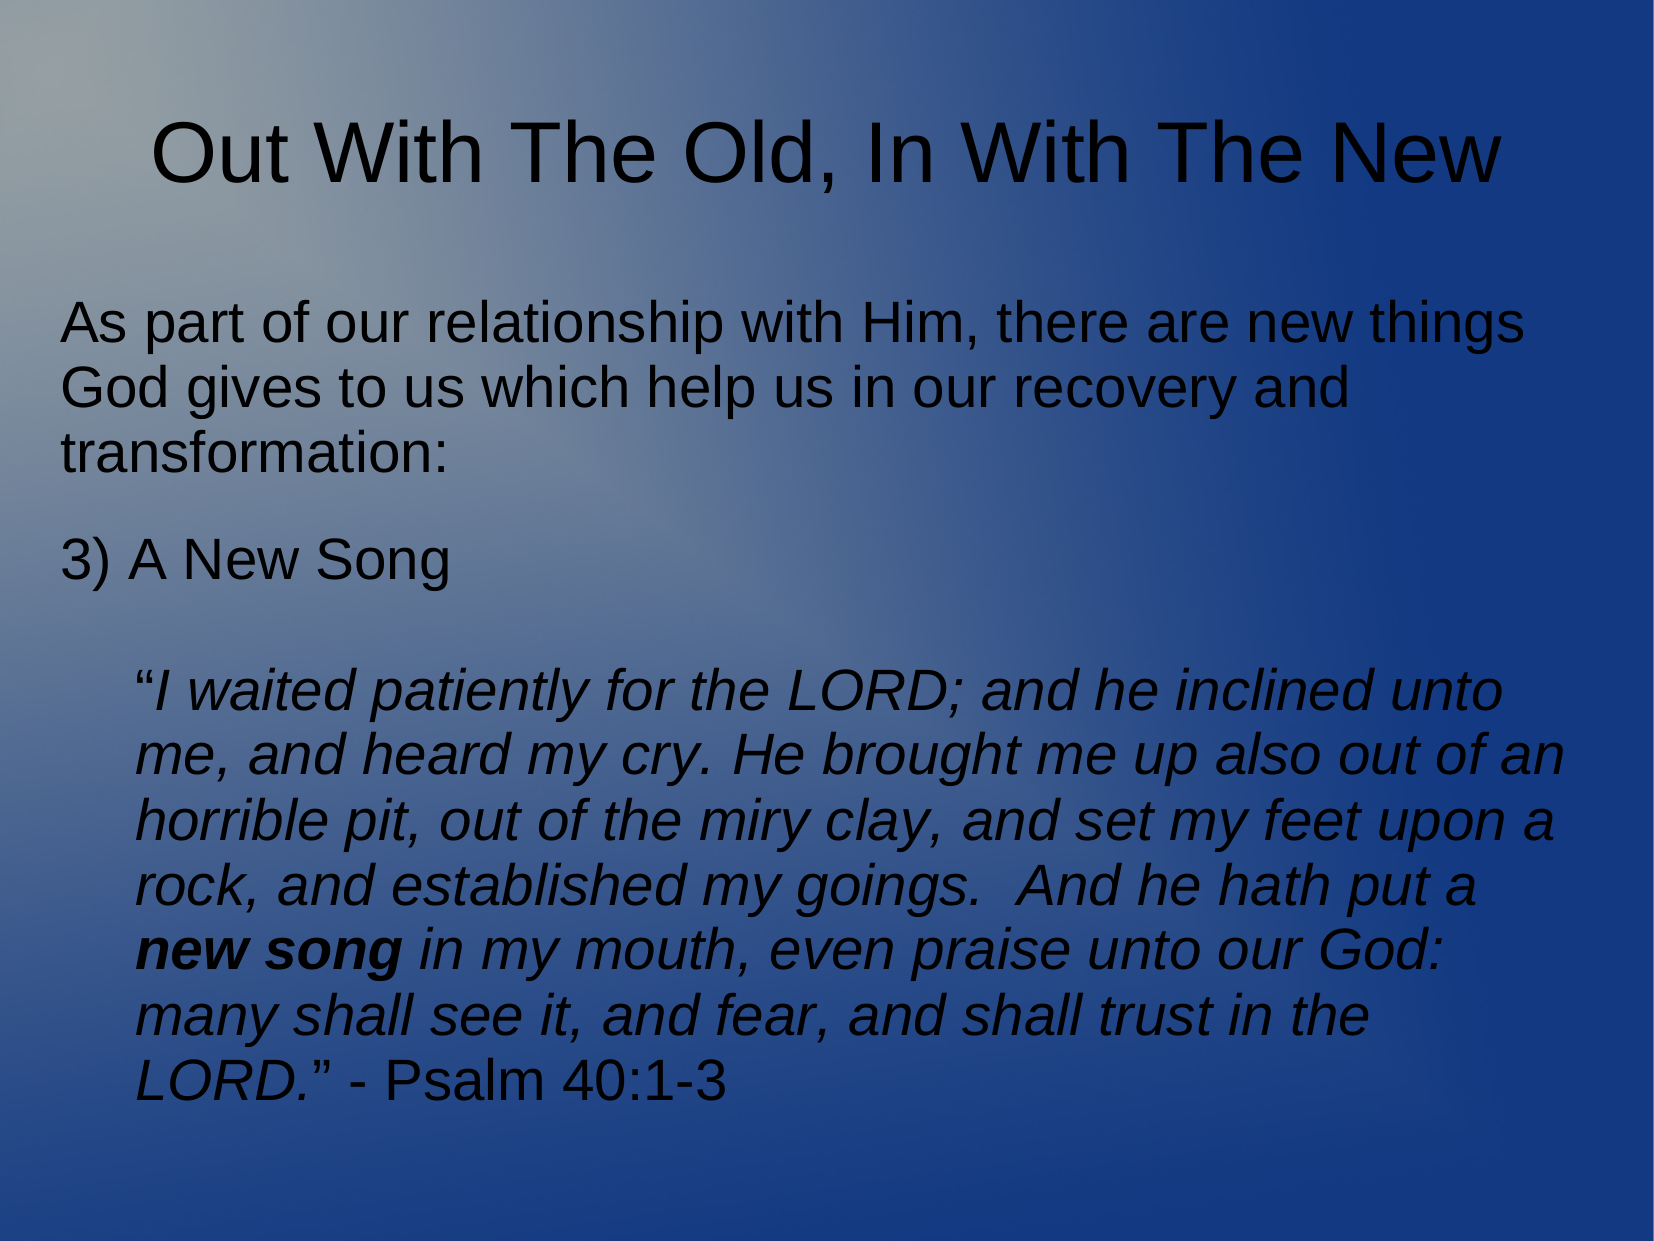

# Out With The Old, In With The New
As part of our relationship with Him, there are new things God gives to us which help us in our recovery and transformation:
3) A New Song
	“I waited patiently for the LORD; and he inclined unto 		me, and heard my cry. He brought me up also out of an 	horrible pit, out of the miry clay, and set my feet upon a 	rock, and established my goings. And he hath put a 		new song in my mouth, even praise unto our God: 			many shall see it, and fear, and shall trust in the 				LORD.” - Psalm 40:1-3